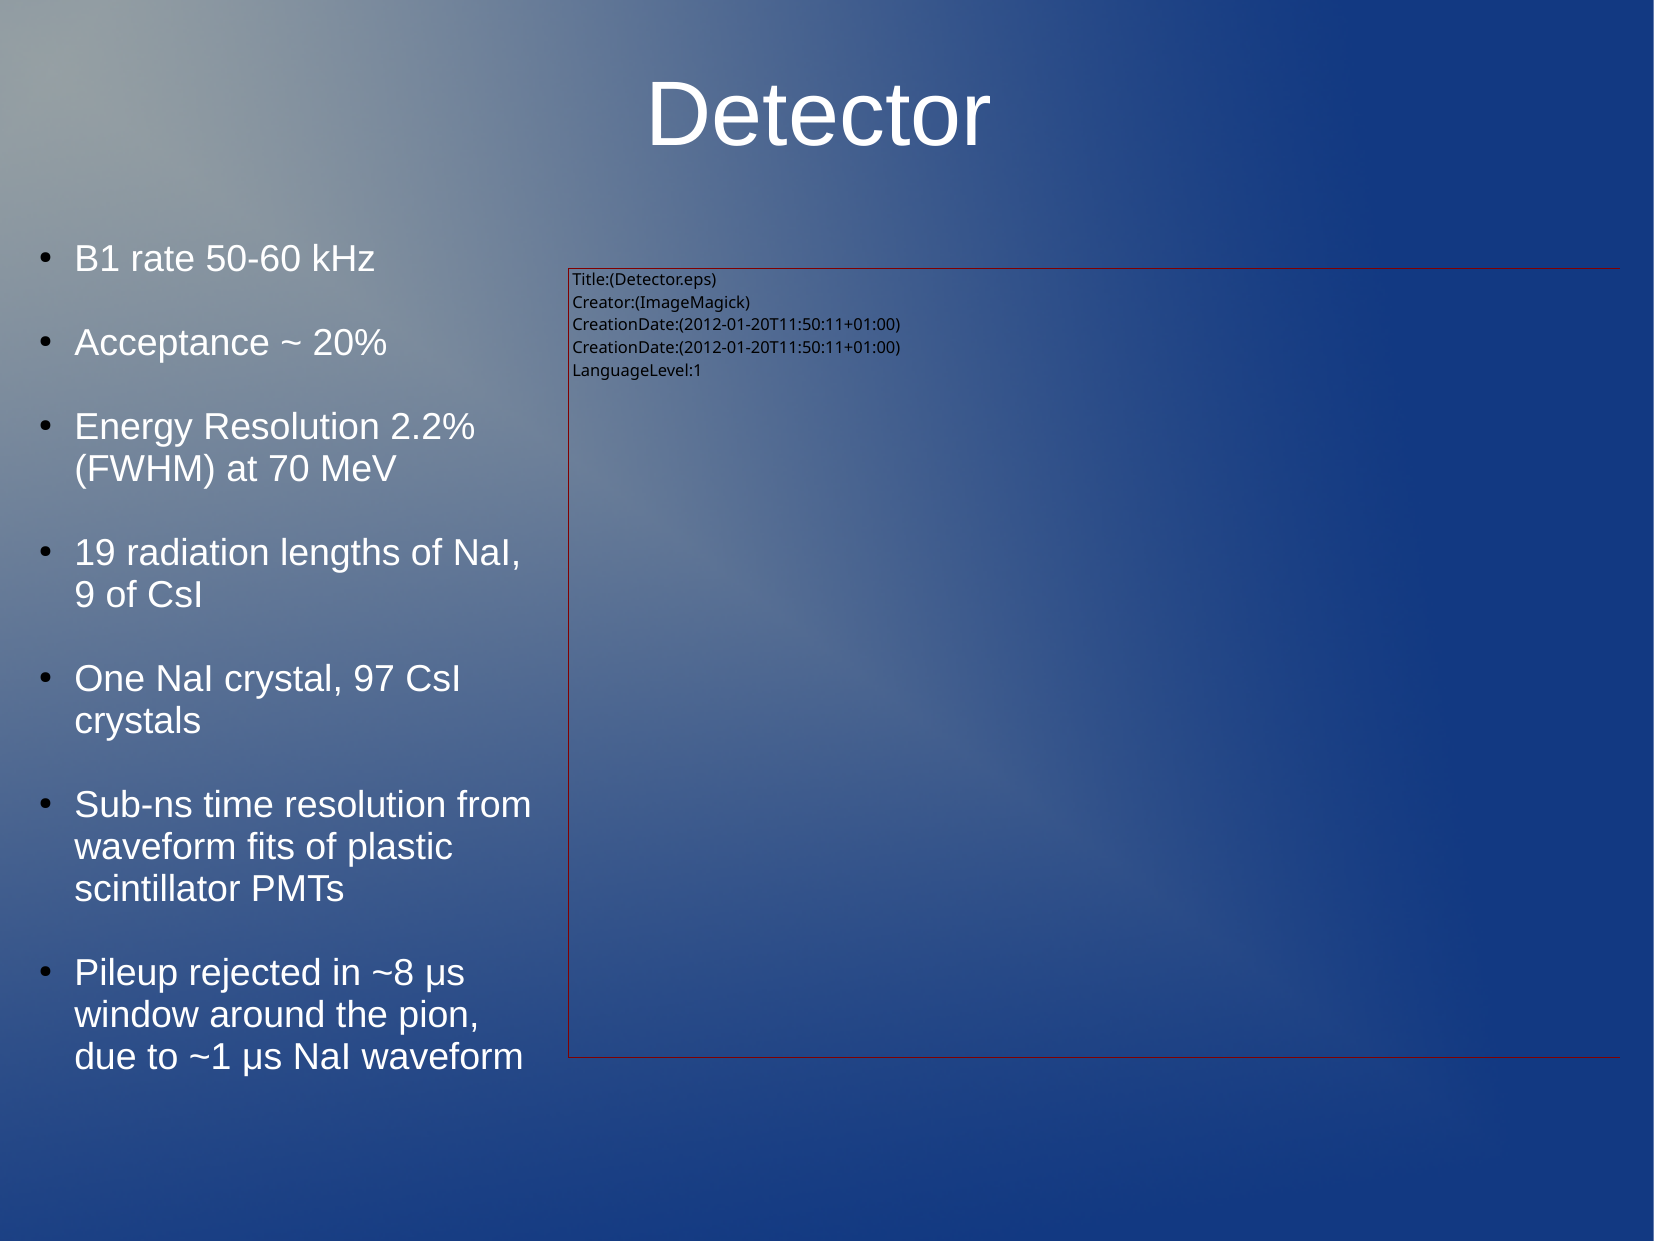

# Detector
B1 rate 50-60 kHz
Acceptance ~ 20%
Energy Resolution 2.2% (FWHM) at 70 MeV
19 radiation lengths of NaI, 9 of CsI
One NaI crystal, 97 CsI crystals
Sub-ns time resolution from waveform fits of plastic scintillator PMTs
Pileup rejected in ~8 μs window around the pion, due to ~1 μs NaI waveform